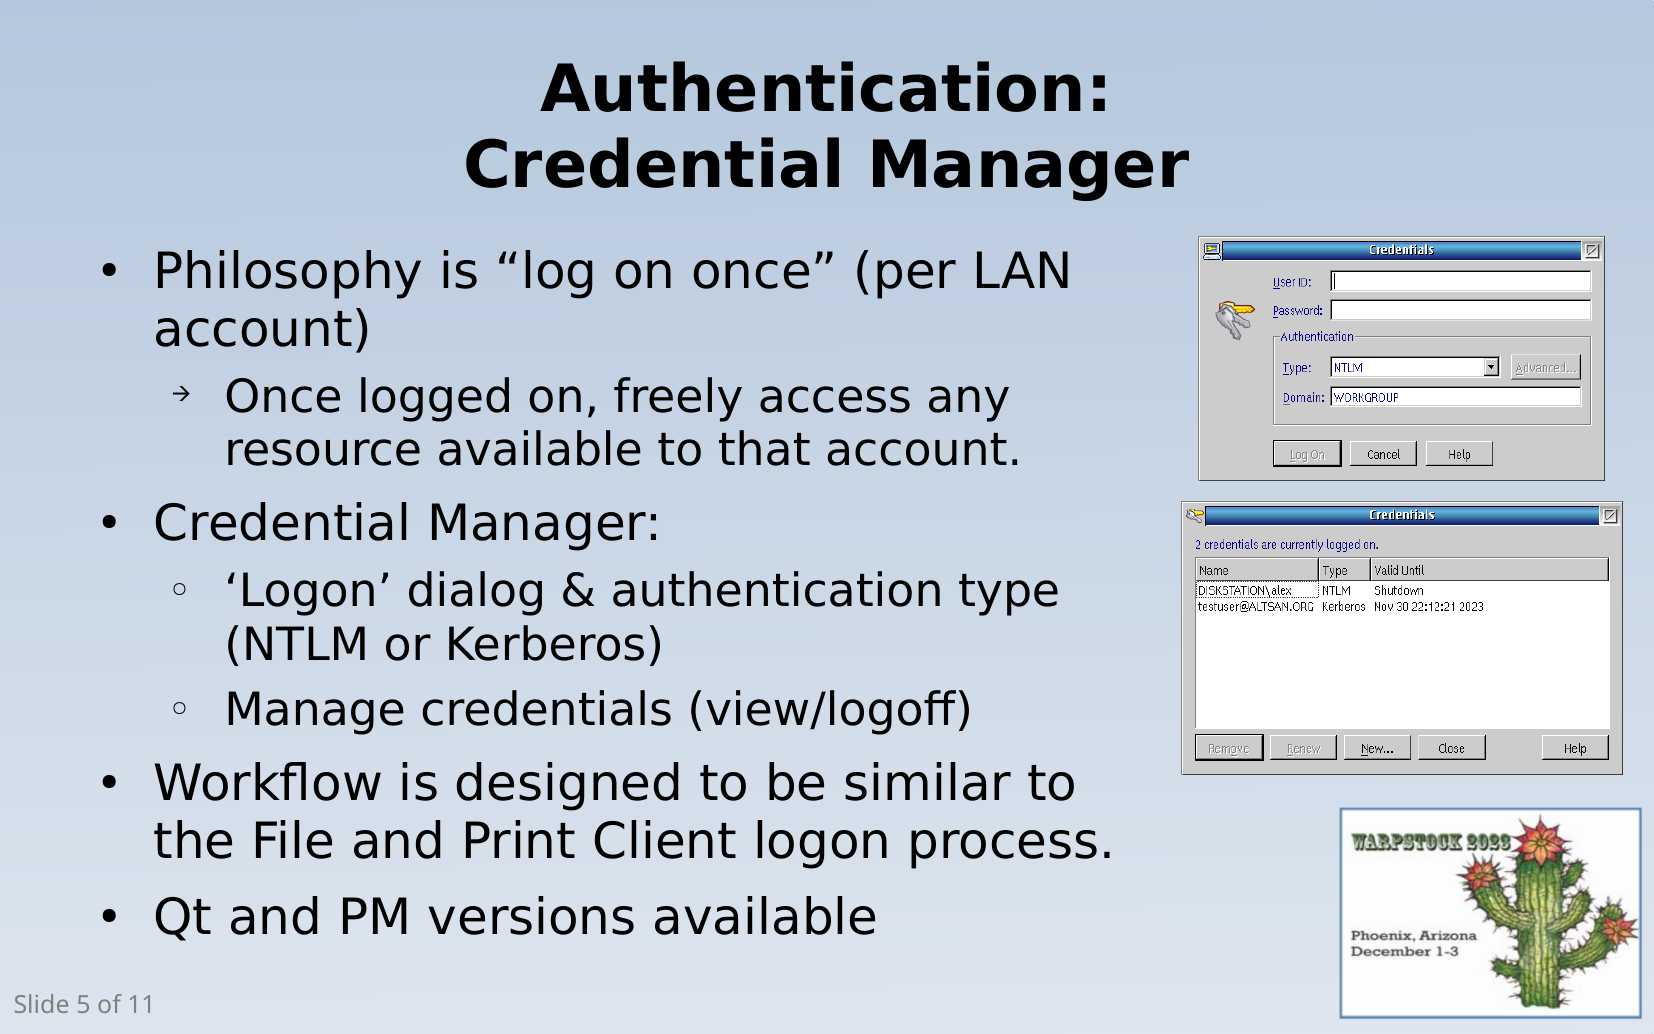

# Authentication: Credential Manager
Philosophy is “log on once” (per LAN account)
Once logged on, freely access any resource available to that account.
Credential Manager:
‘Logon’ dialog & authentication type (NTLM or Kerberos)
Manage credentials (view/logoff)
Workflow is designed to be similar to the File and Print Client logon process.
Qt and PM versions available
Slide of <count>